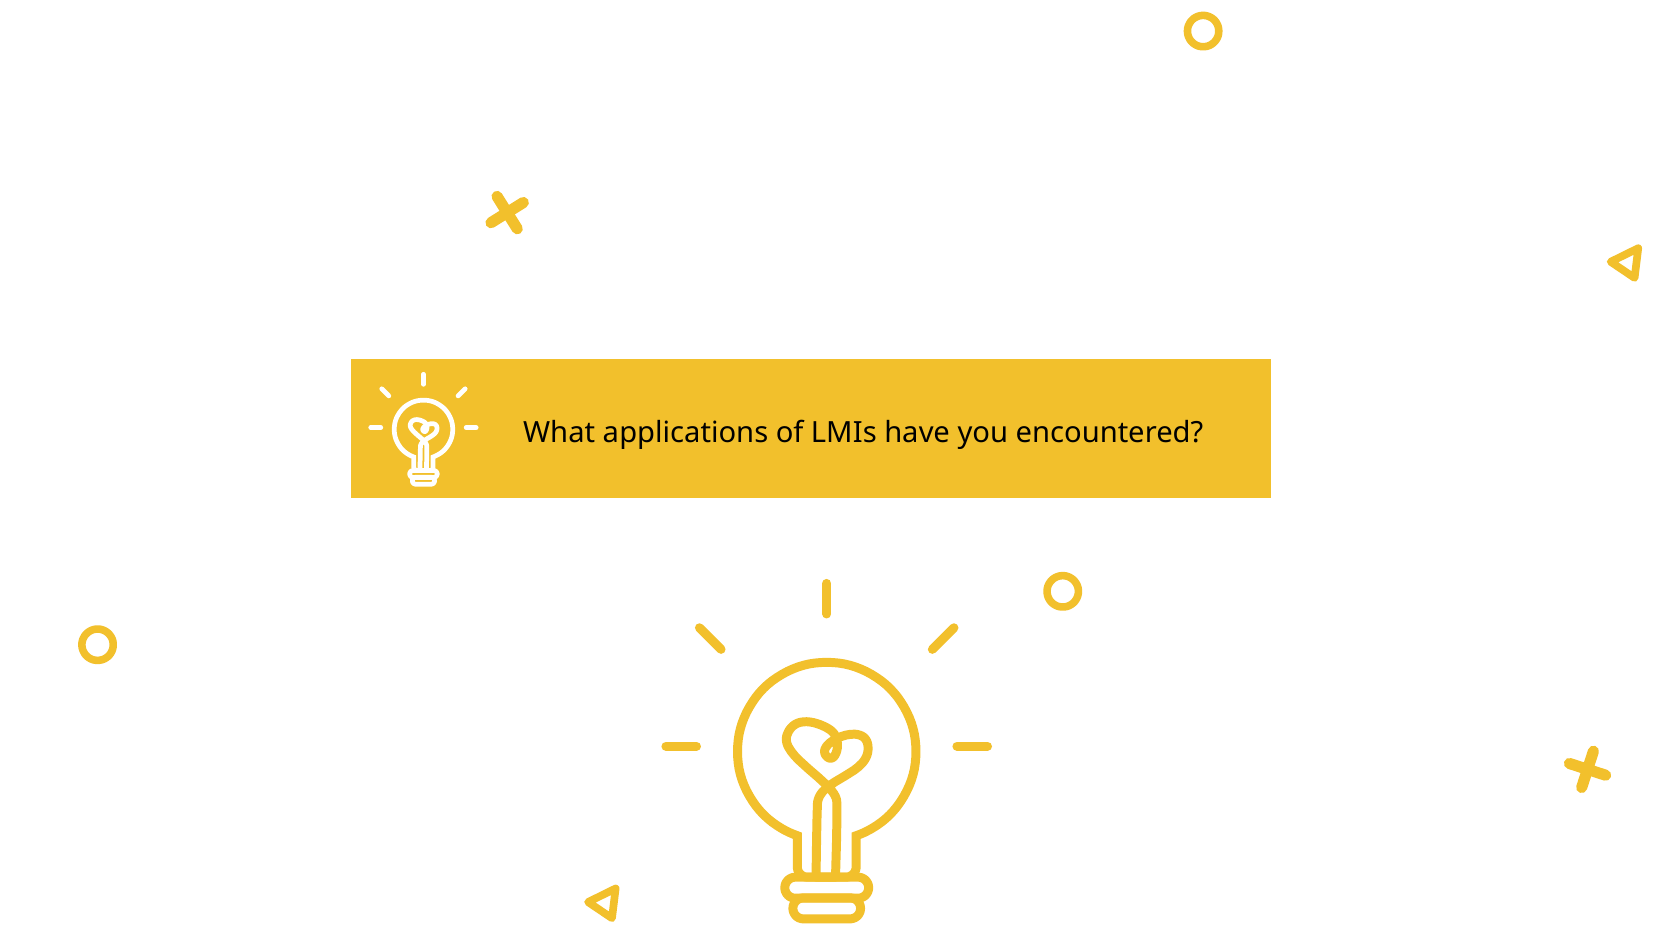

What applications of LMIs have you encountered?